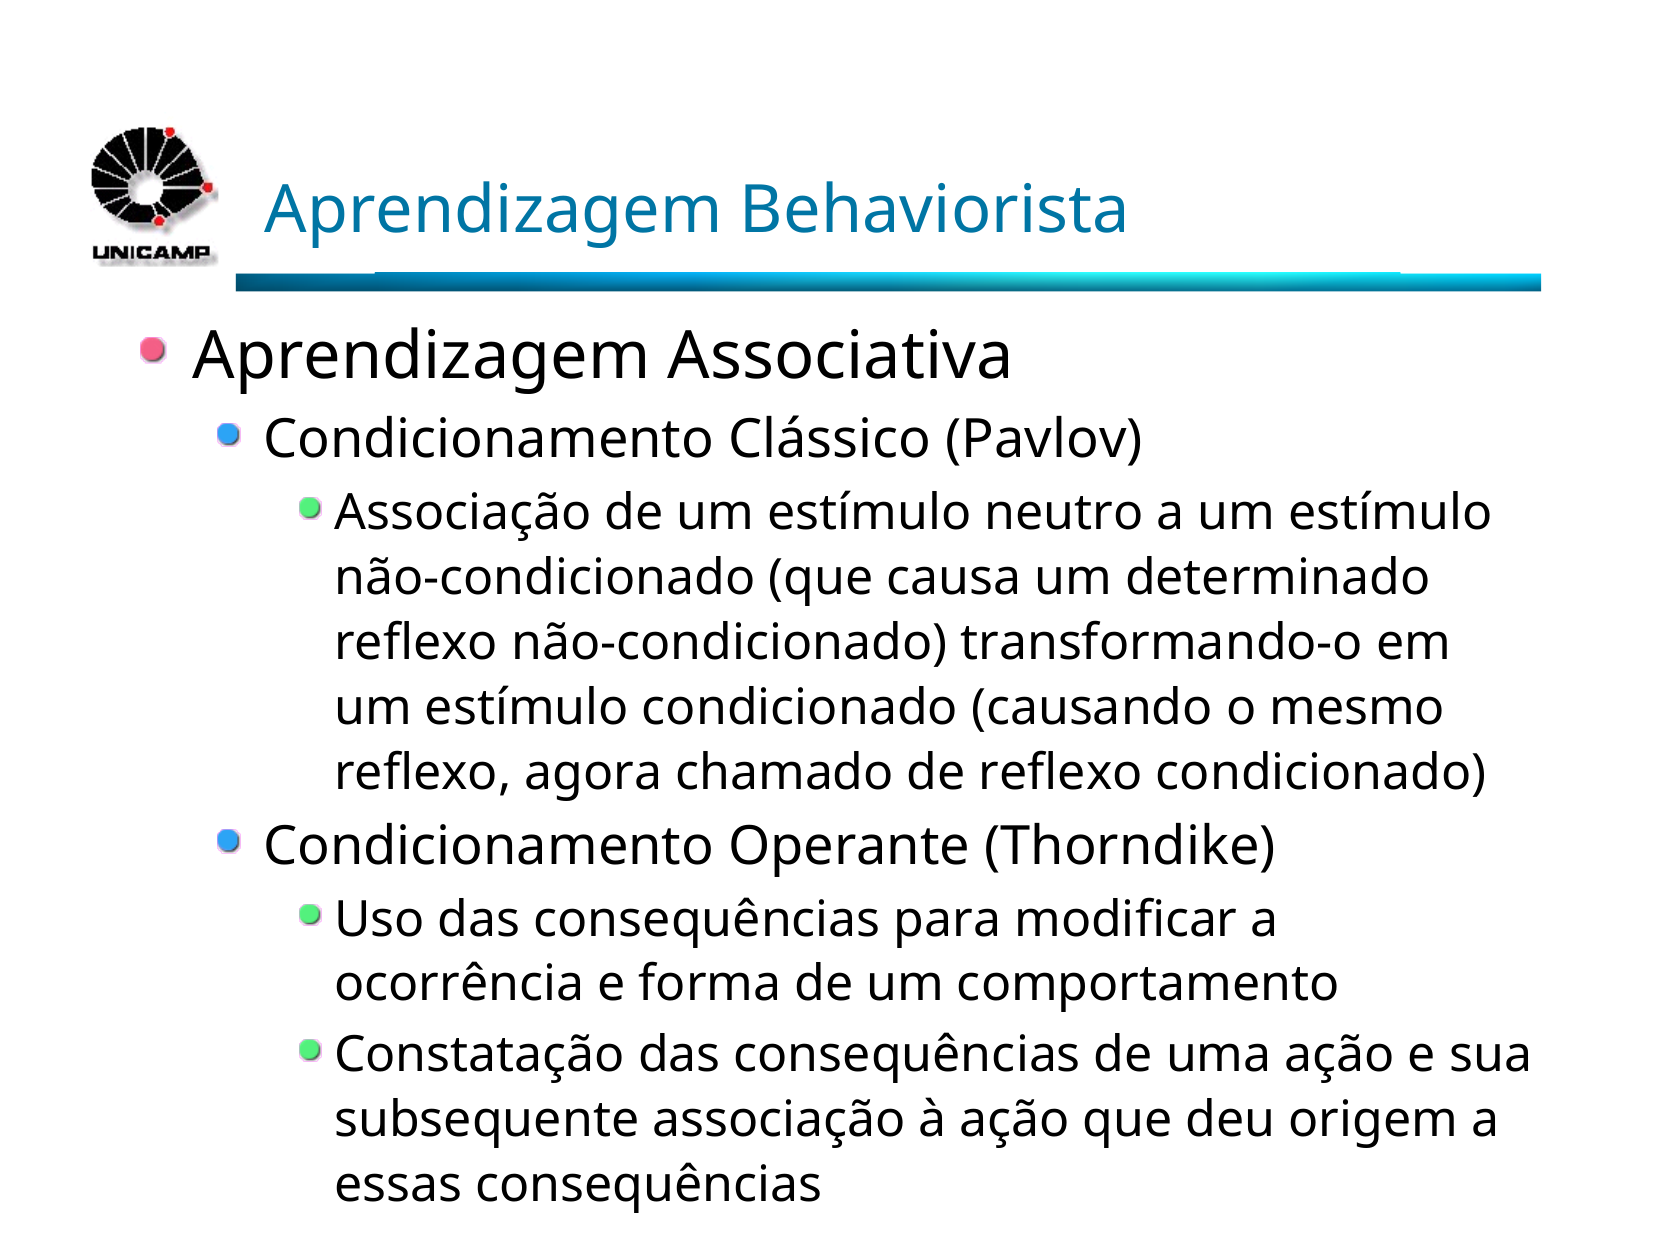

# Aprendizagem Behaviorista
Aprendizagem Associativa
Condicionamento Clássico (Pavlov)
Associação de um estímulo neutro a um estímulo não-condicionado (que causa um determinado reflexo não-condicionado) transformando-o em um estímulo condicionado (causando o mesmo reflexo, agora chamado de reflexo condicionado)
Condicionamento Operante (Thorndike)
Uso das consequências para modificar a ocorrência e forma de um comportamento
Constatação das consequências de uma ação e sua subsequente associação à ação que deu origem a essas consequências